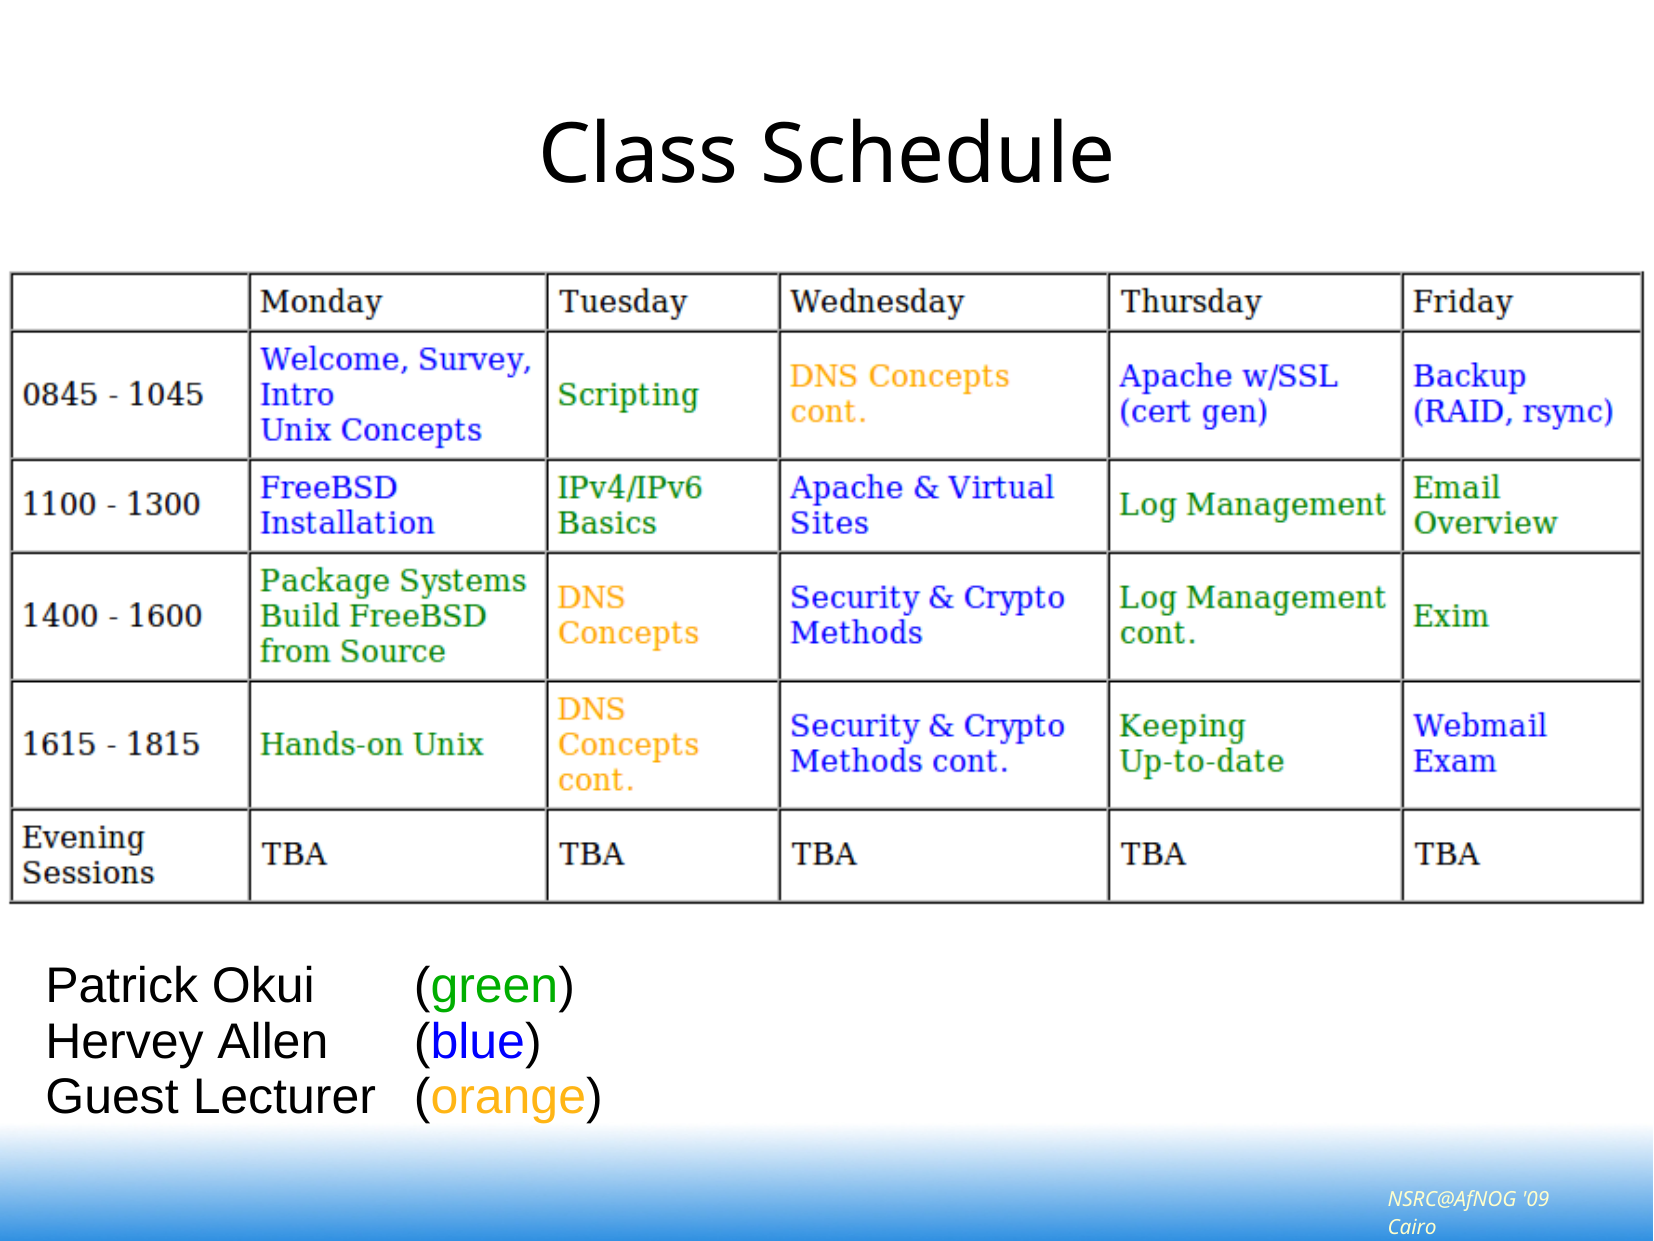

# Class Schedule
Patrick Okui		(green)
Hervey Allen		(blue)
Guest Lecturer	(orange)